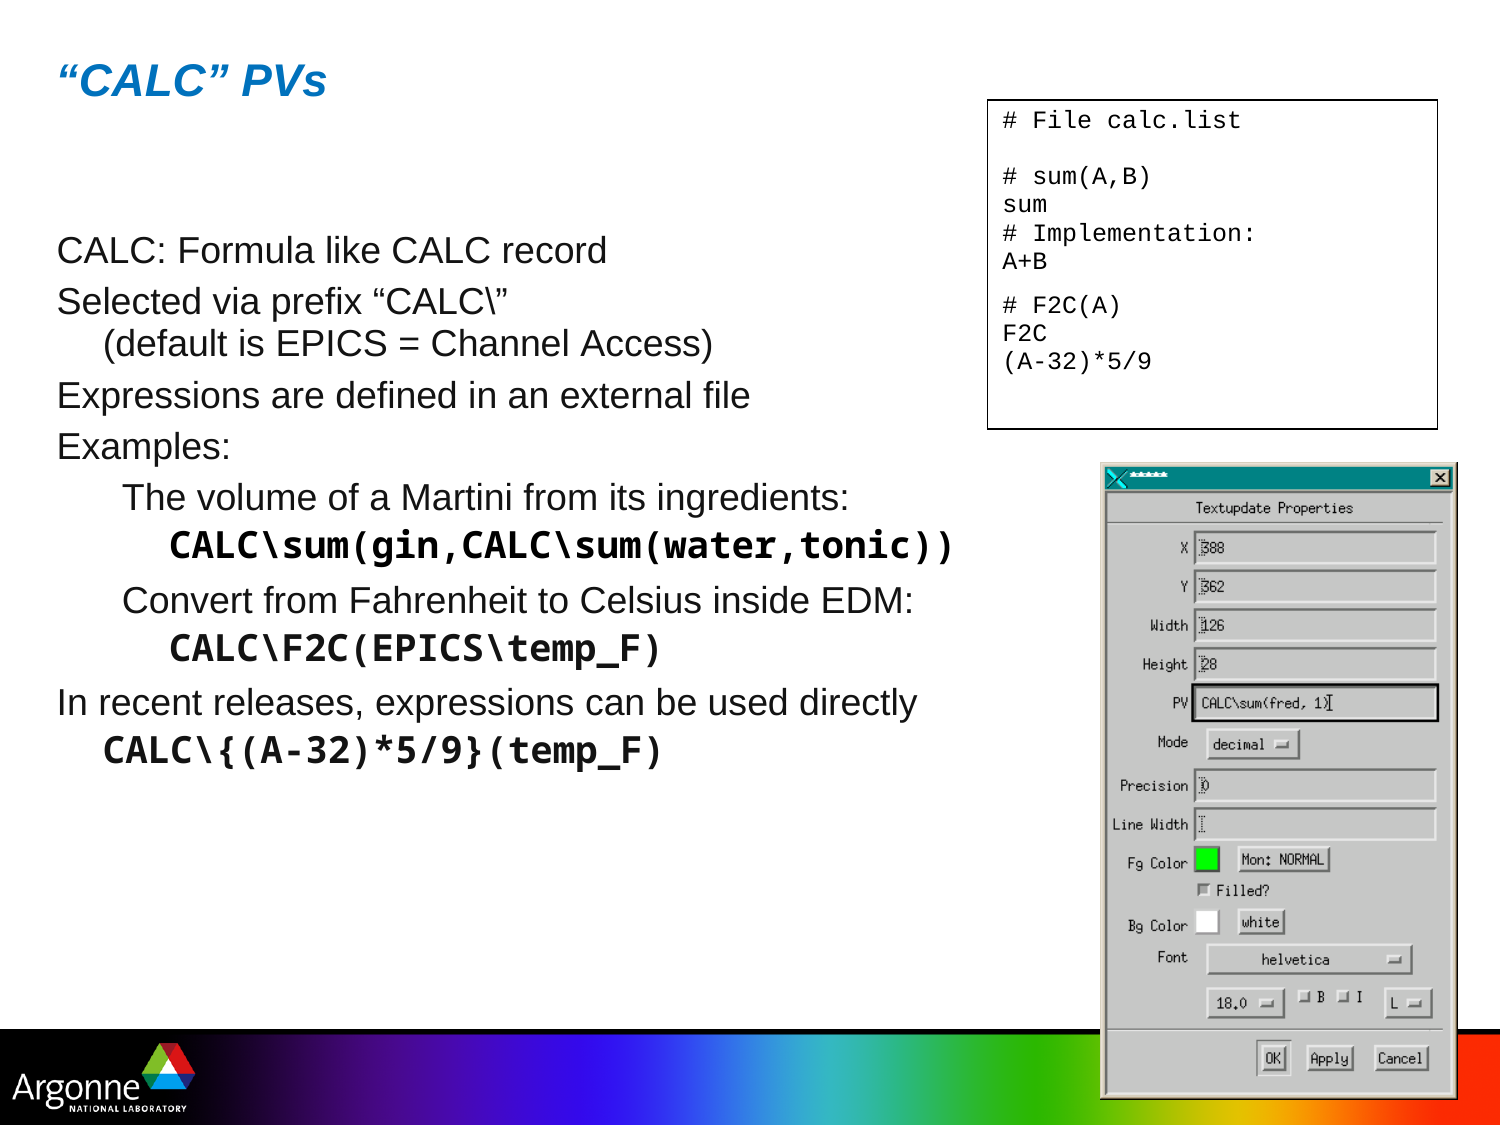

# “CALC” PVs
# File calc.list # sum(A,B) sum # Implementation: A+B
# F2C(A) F2C (A-32)*5/9
CALC: Formula like CALC record
Selected via prefix “CALC\”
(default is EPICS = Channel Access)
Expressions are defined in an external file
Examples:
The volume of a Martini from its ingredients:
CALC\sum(gin,CALC\sum(water,tonic))
Convert from Fahrenheit to Celsius inside EDM:
CALC\F2C(EPICS\temp_F)
In recent releases, expressions can be used directly
CALC\{(A-32)*5/9}(temp_F)